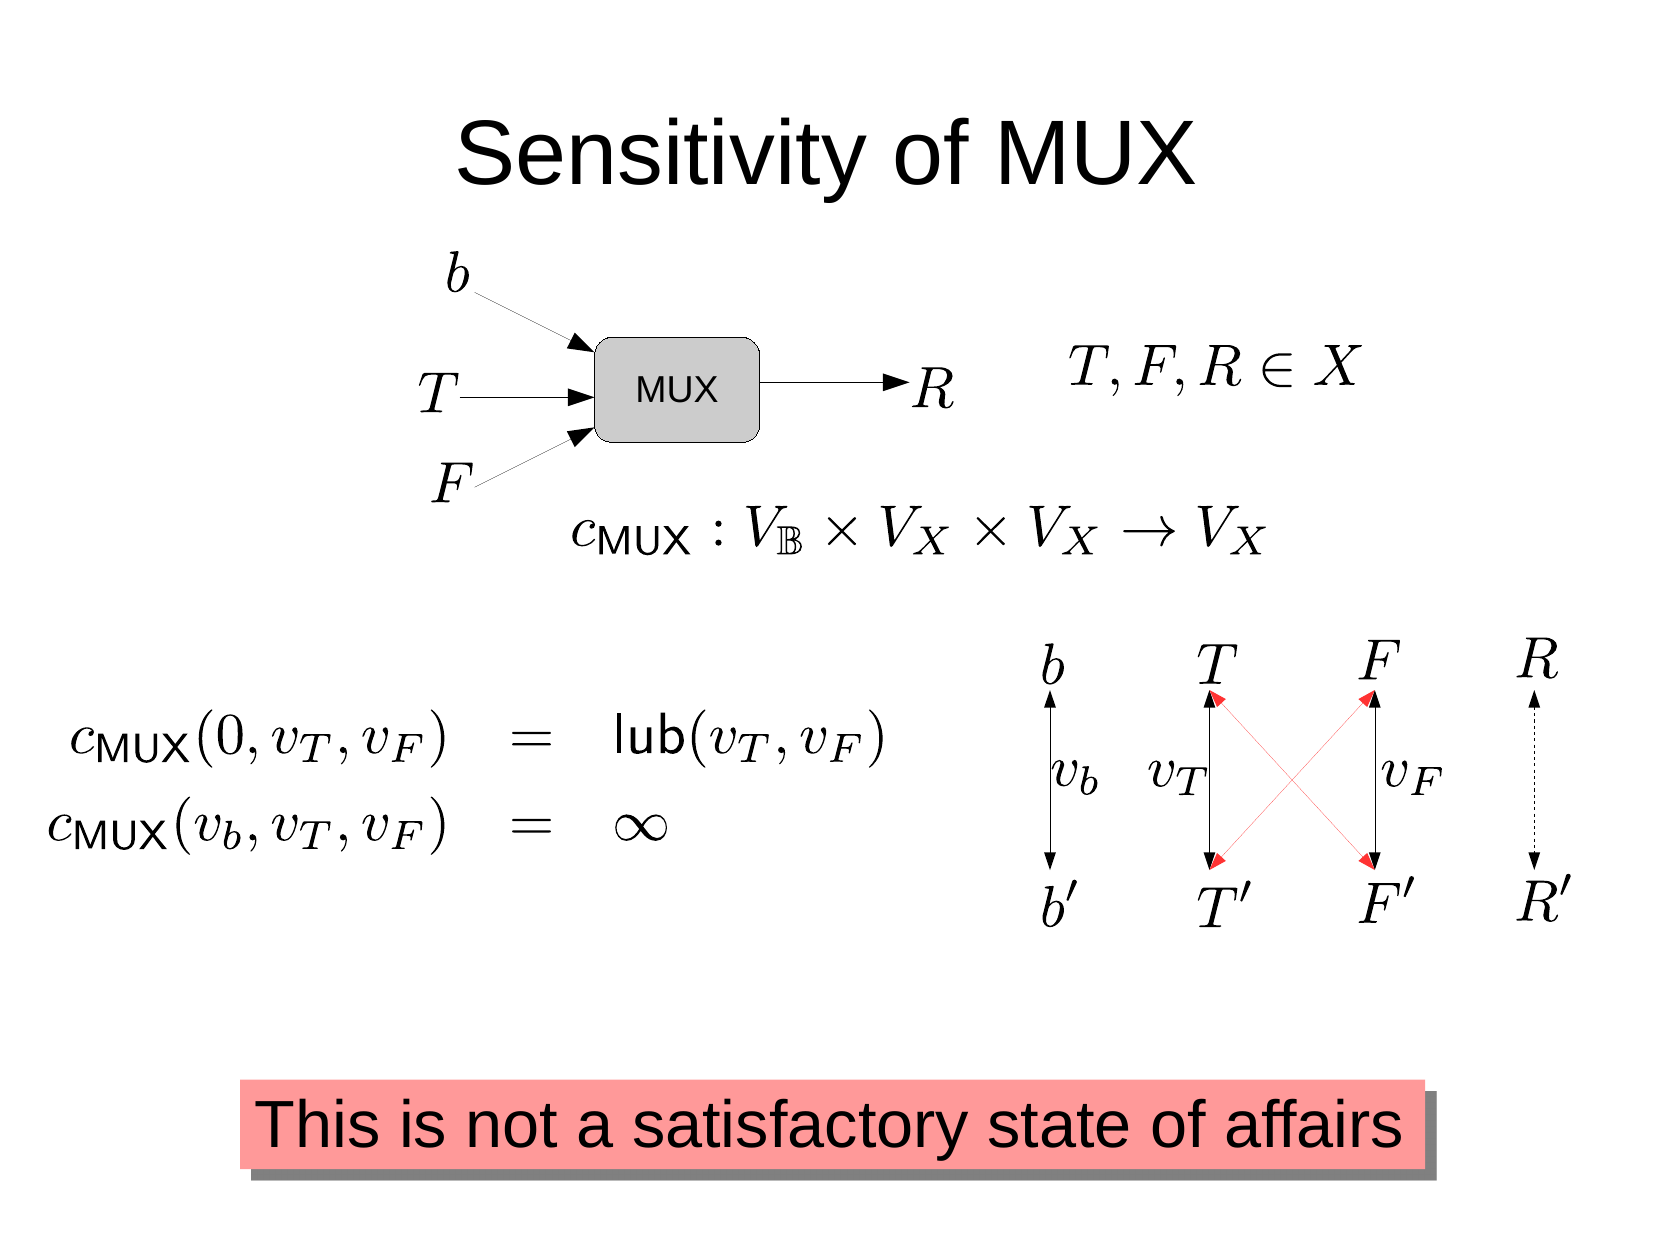

# Sensitivity of MUX
MUX
This is not a satisfactory state of affairs